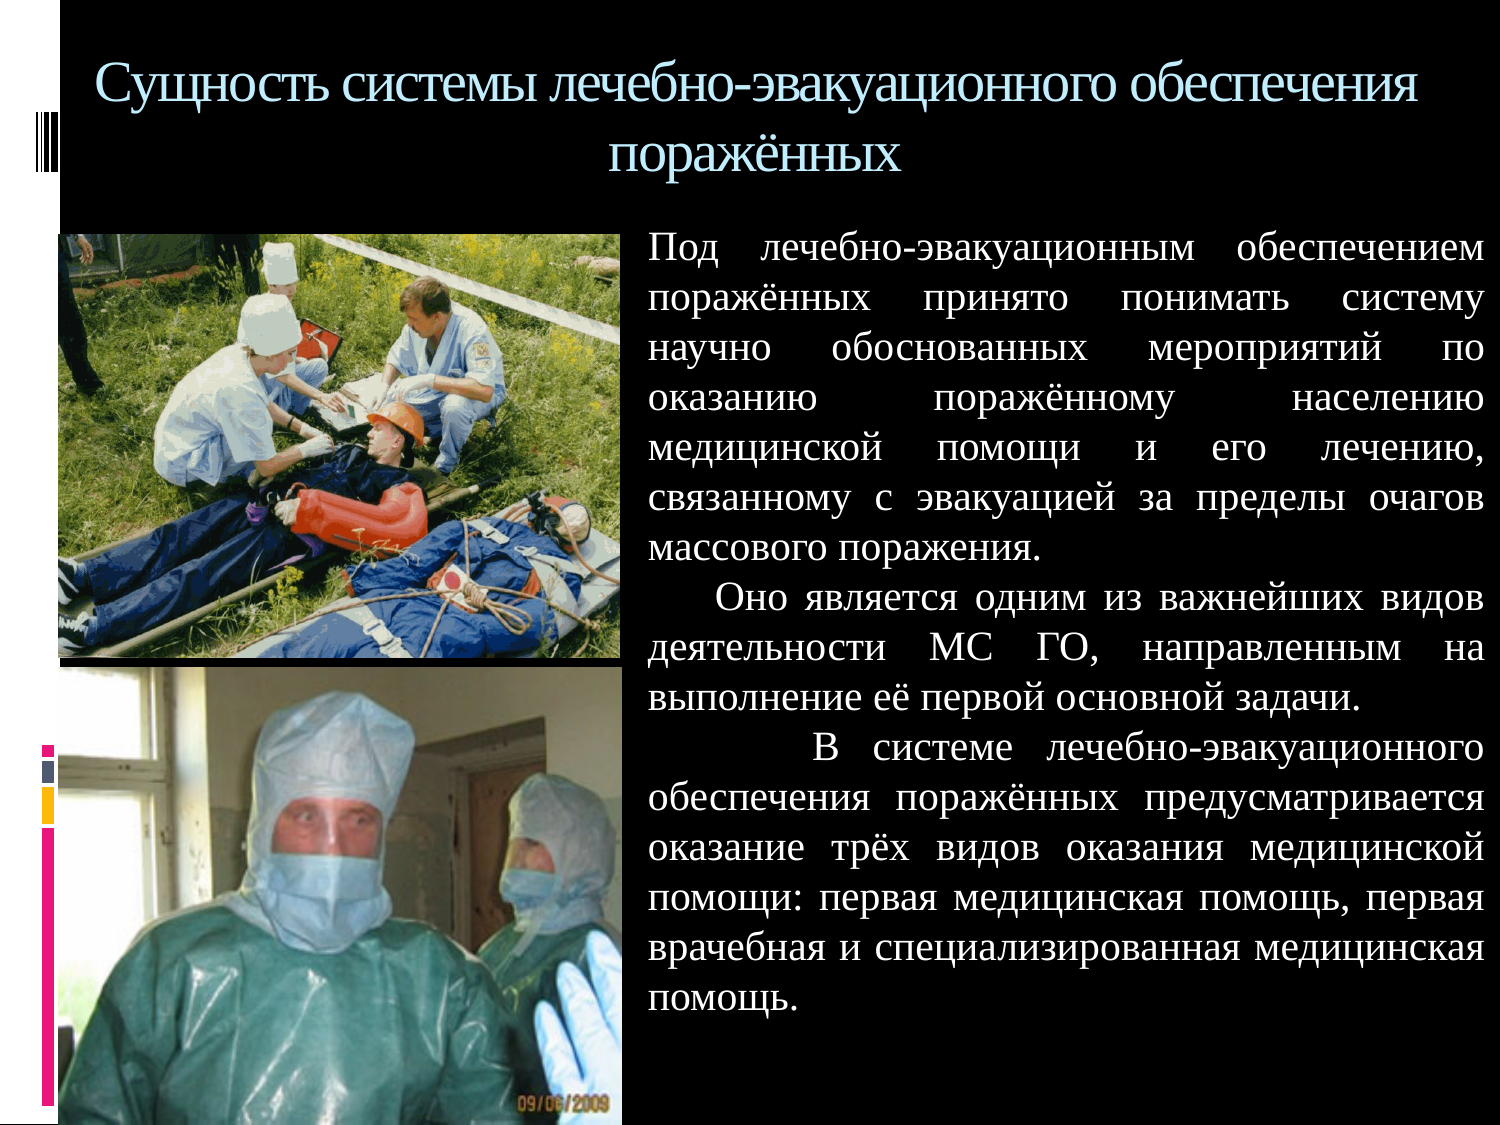

# Сущность системы лечебно-эвакуационного обеспечения поражённых
Под лечебно-эвакуационным обеспечением поражённых принято понимать систему научно обоснованных мероприятий по оказанию поражённому населению медицинской помощи и его лечению, связанному с эвакуацией за пределы очагов массового поражения.
 Оно является одним из важнейших видов деятельности МС ГО, направленным на выполнение её первой основной задачи.
 В системе лечебно-эвакуационного обеспечения поражённых предусматривается оказание трёх видов оказания медицинской помощи: первая медицинская помощь, первая врачебная и специализированная медицинская помощь.